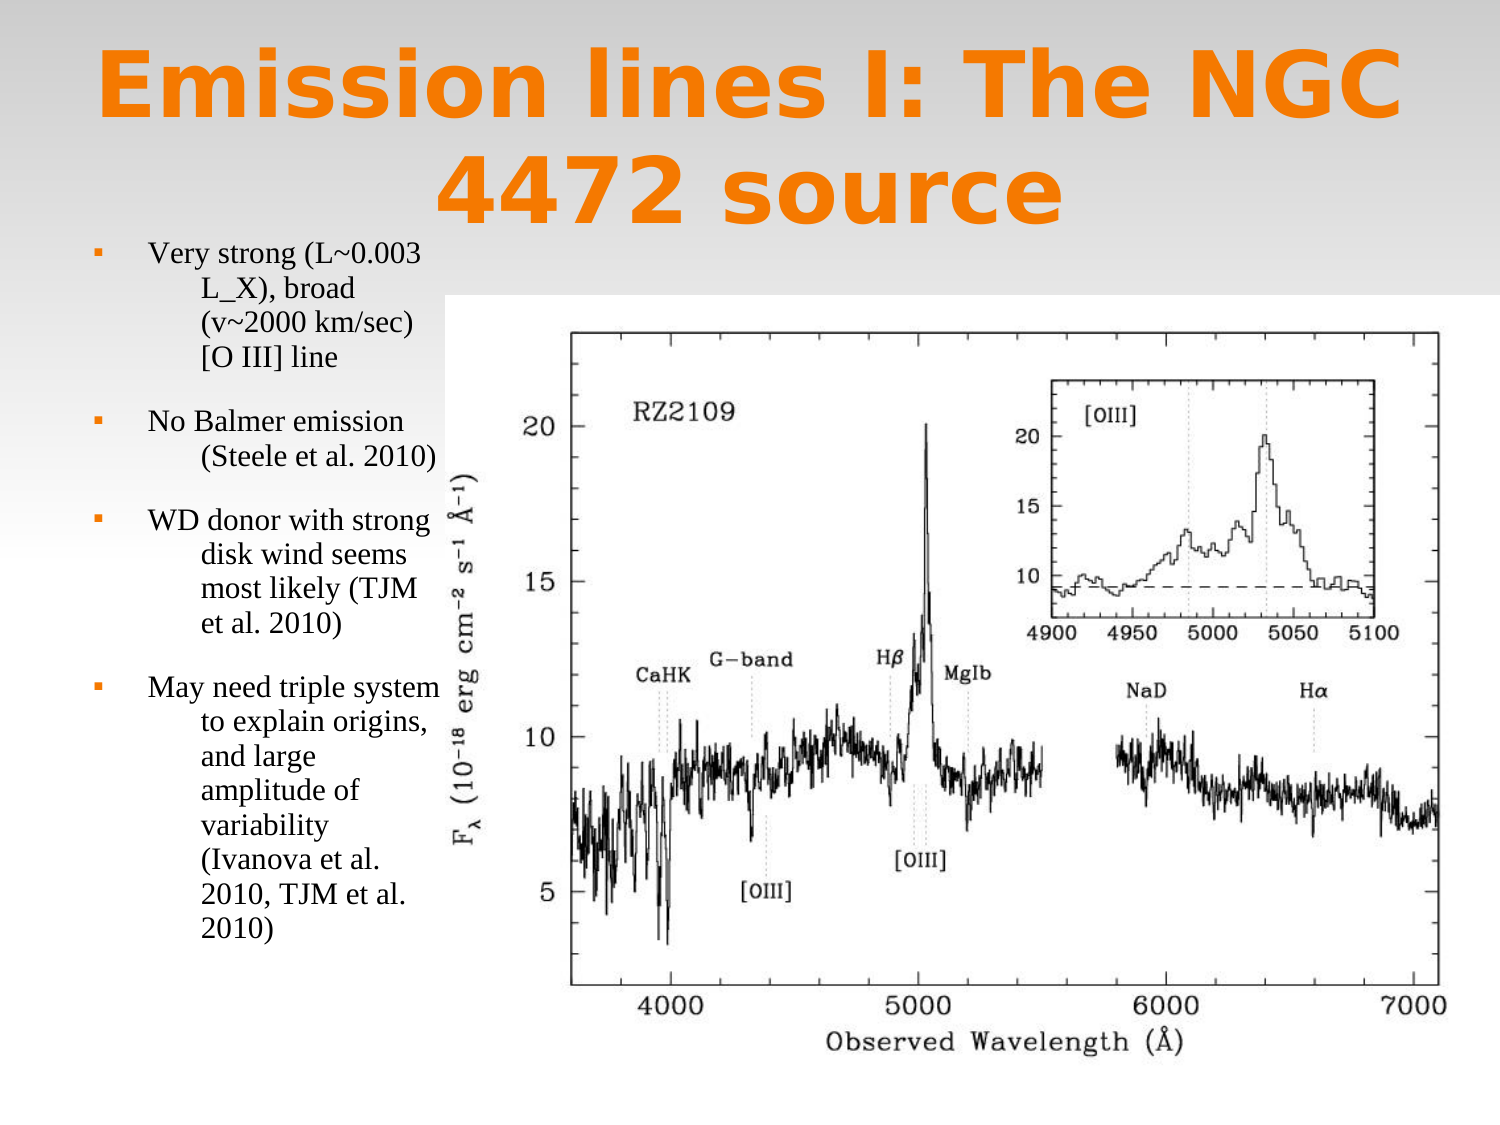

# Emission lines I: The NGC 4472 source
Very strong (L~0.003 L_X), broad (v~2000 km/sec) [O III] line
No Balmer emission (Steele et al. 2010)
WD donor with strong disk wind seems most likely (TJM et al. 2010)
May need triple system to explain origins, and large amplitude of variability (Ivanova et al. 2010, TJM et al. 2010)